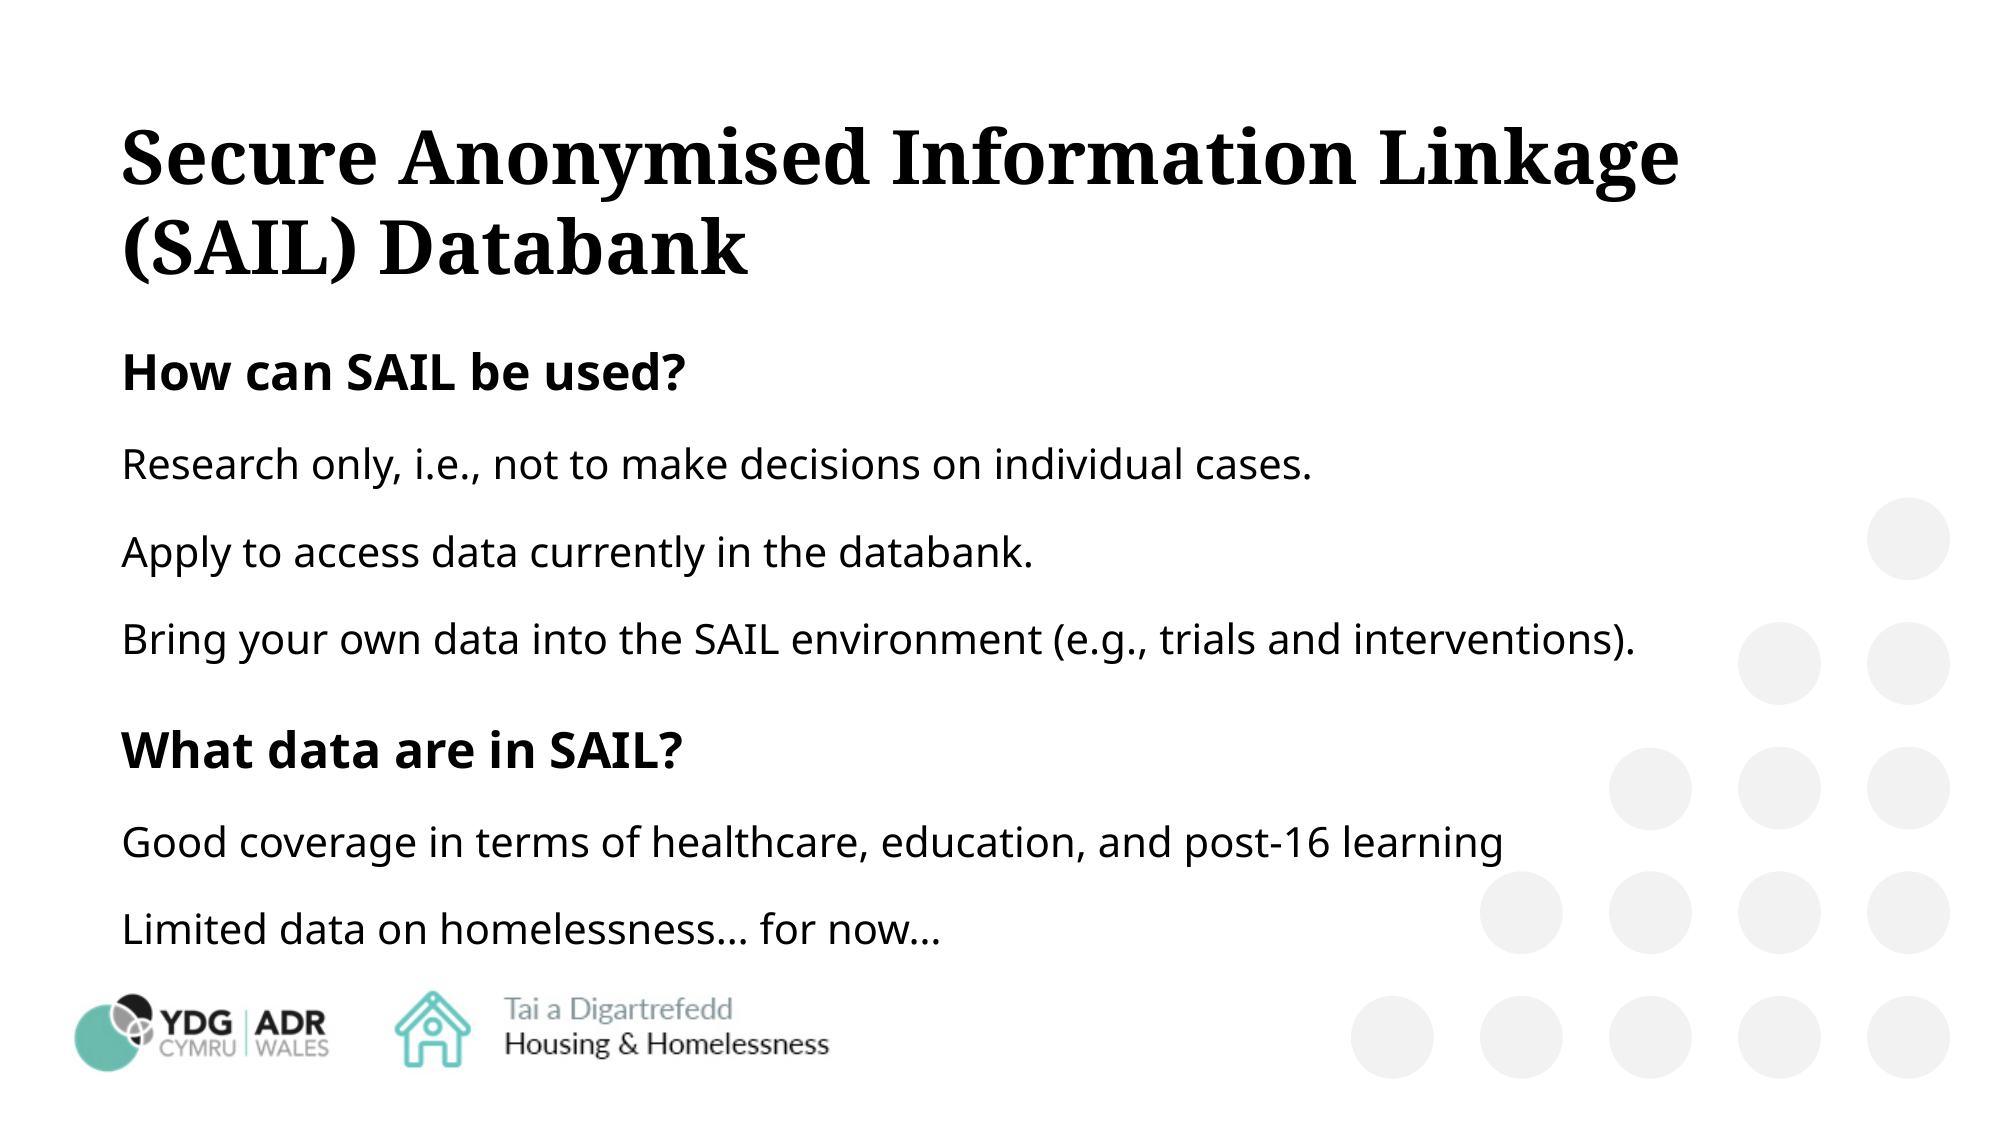

Secure Anonymised Information Linkage (SAIL) Databank
How can SAIL be used?
Research only, i.e., not to make decisions on individual cases.
Apply to access data currently in the databank.
Bring your own data into the SAIL environment (e.g., trials and interventions).
What data are in SAIL?
Good coverage in terms of healthcare, education, and post-16 learning
Limited data on homelessness… for now…